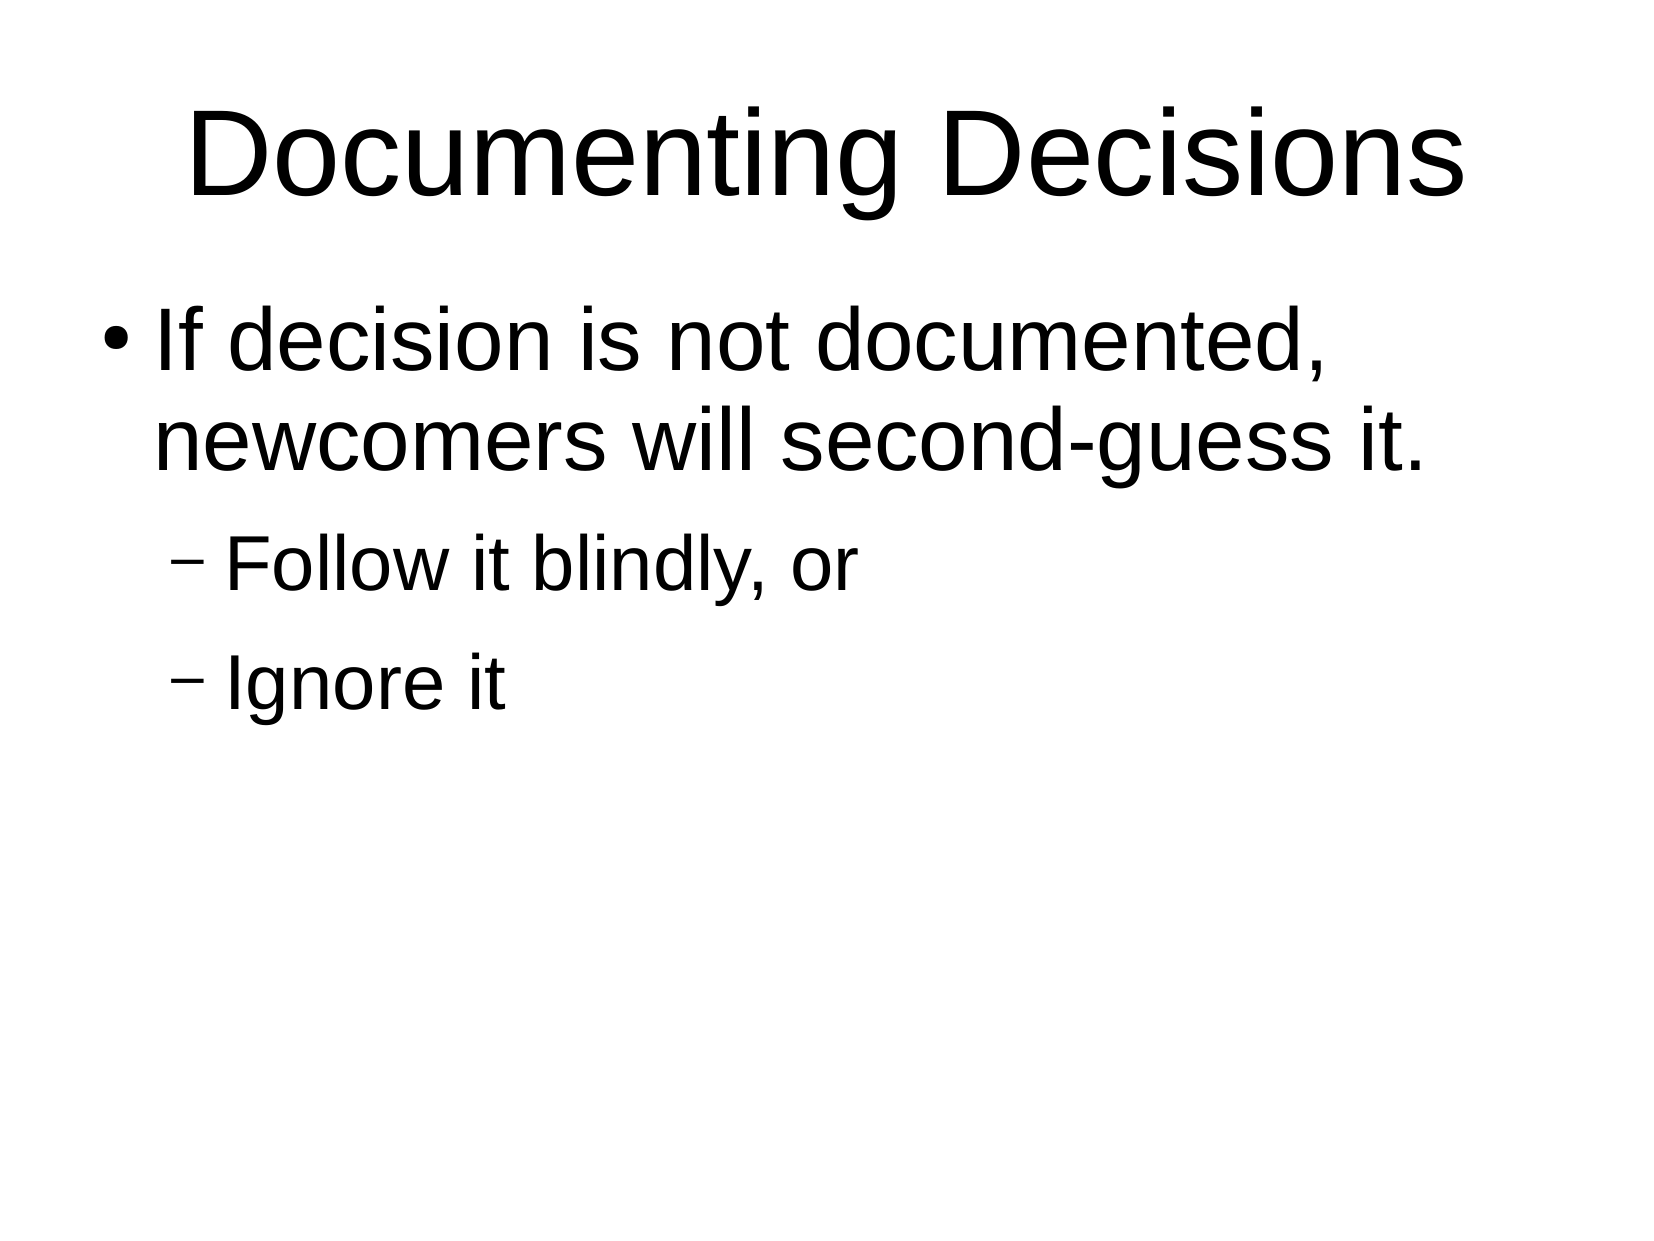

# Documenting Decisions
If decision is not documented, newcomers will second-guess it.
Follow it blindly, or
Ignore it